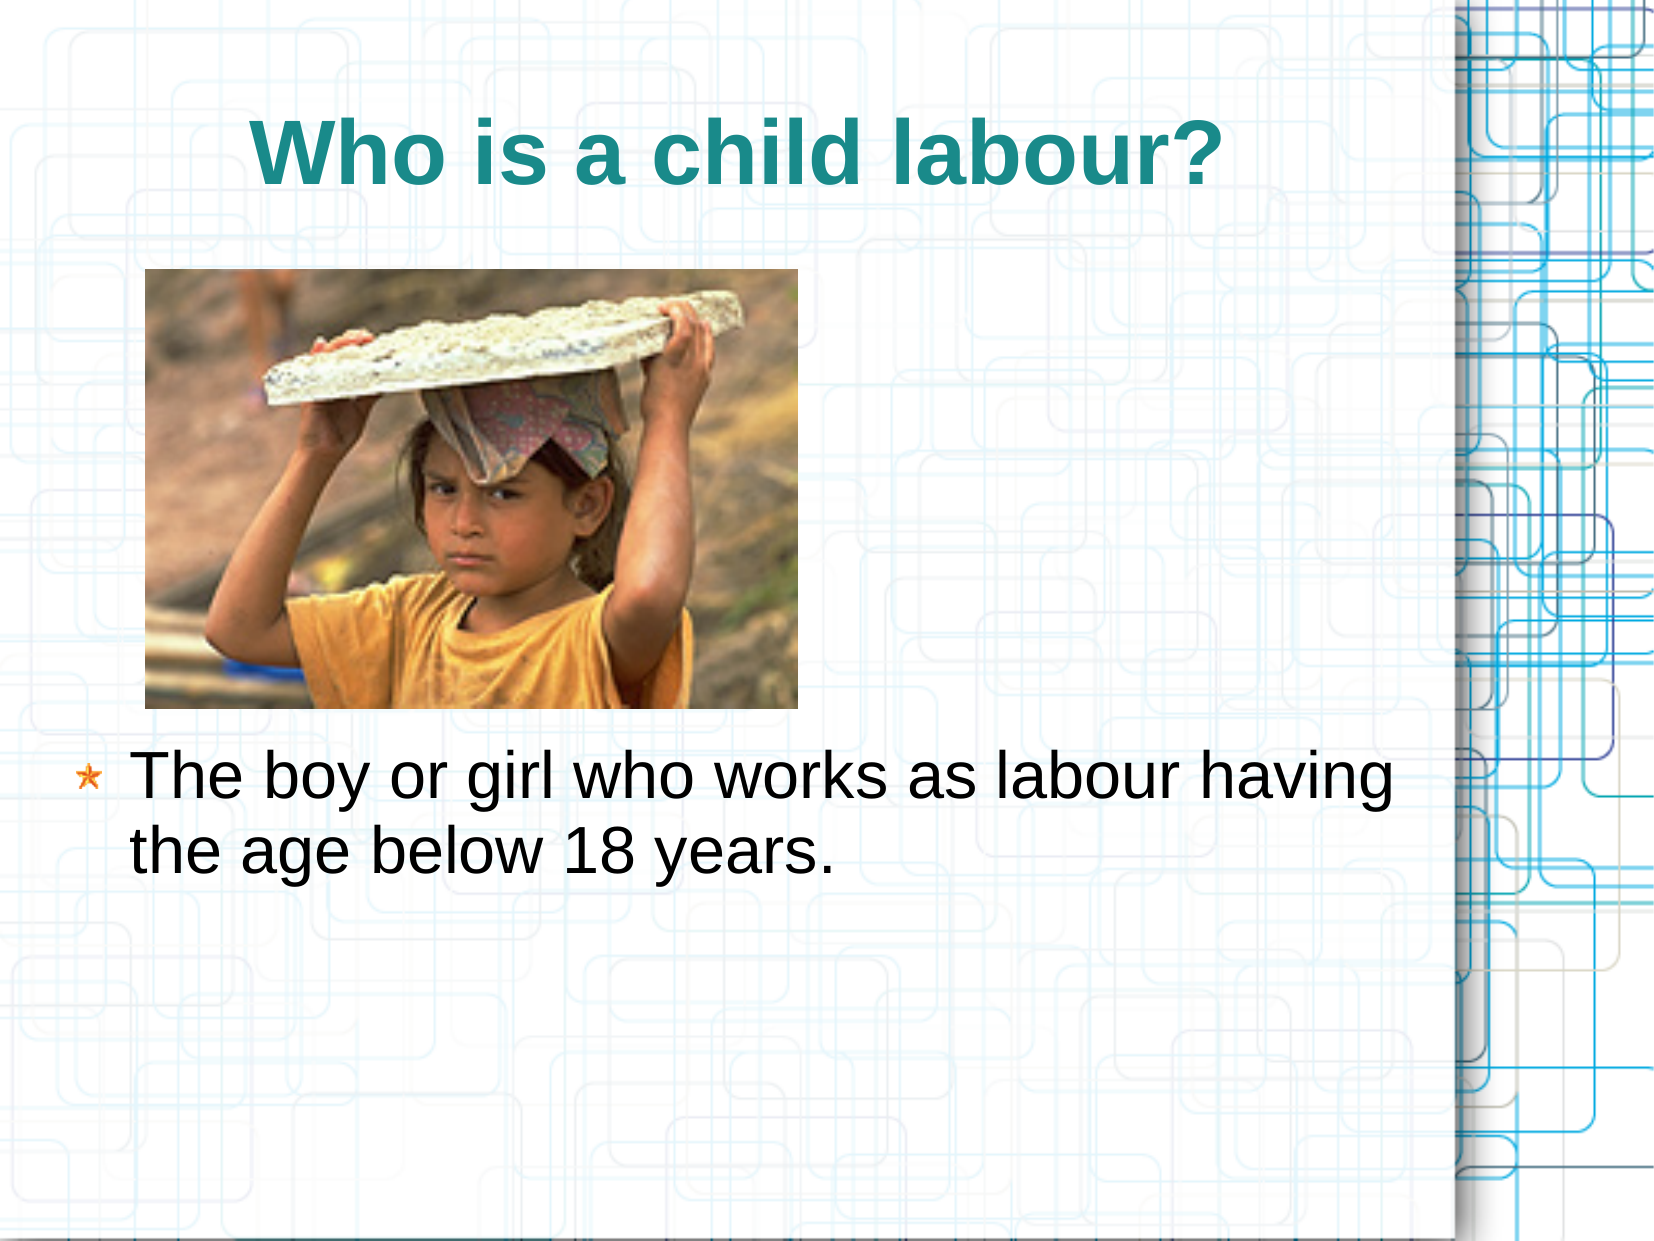

# Who is a child labour?
The boy or girl who works as labour having the age below 18 years.